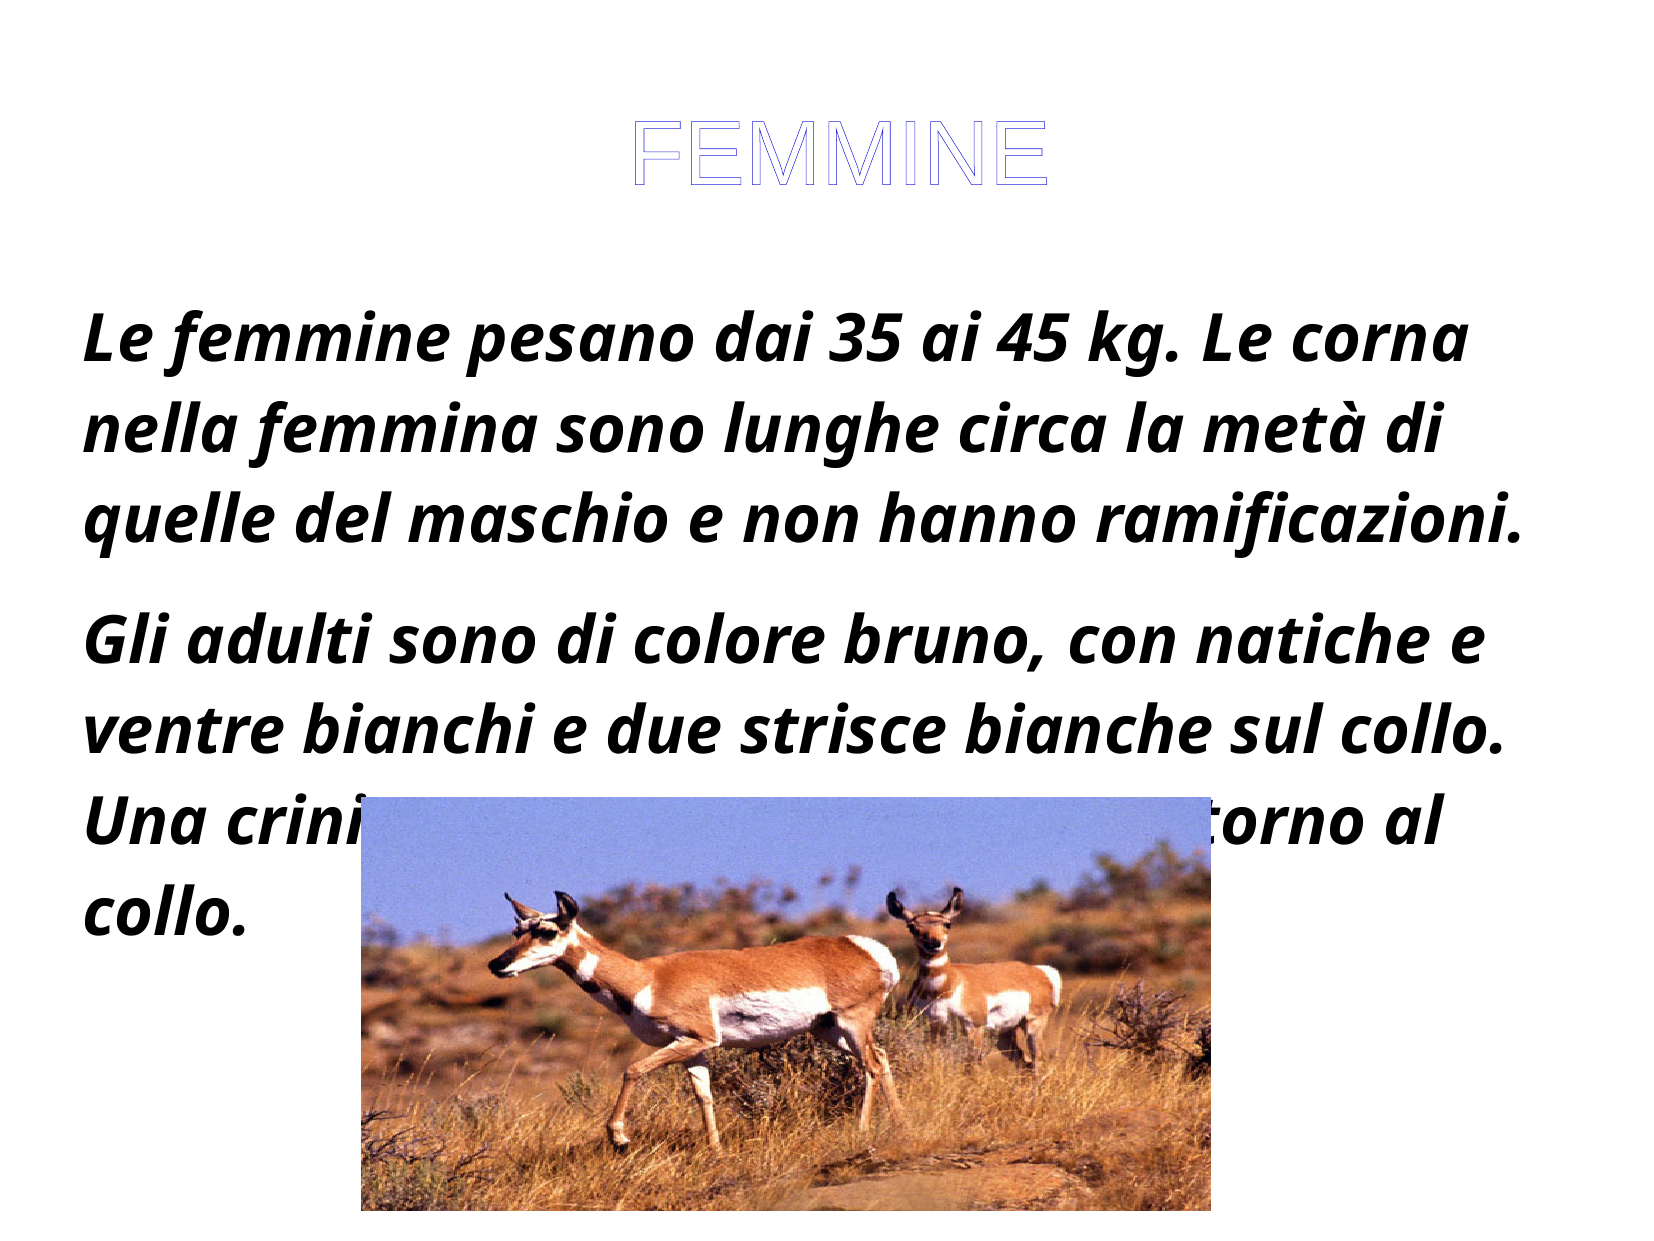

# FEMMINE
Le femmine pesano dai 35 ai 45 kg. Le corna nella femmina sono lunghe circa la metà di quelle del maschio e non hanno ramificazioni.
Gli adulti sono di colore bruno, con natiche e ventre bianchi e due strisce bianche sul collo. Una criniera corta e scura cresce attorno al collo.